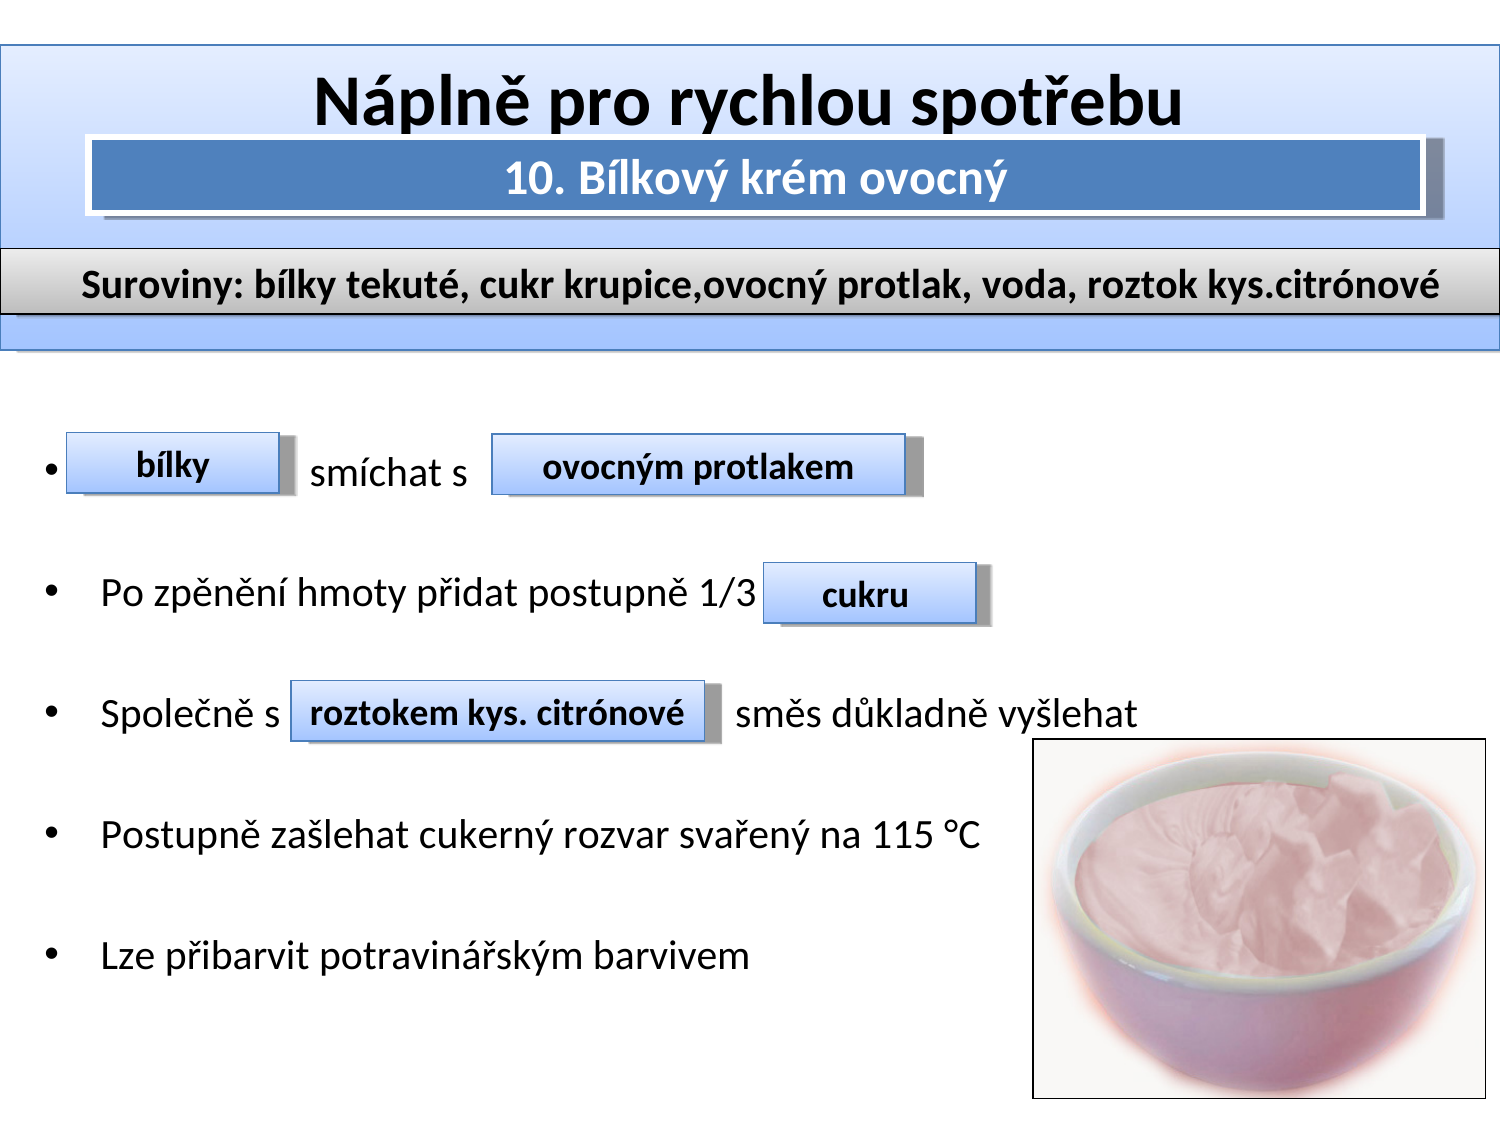

Náplně pro rychlou spotřebu
10. Bílkový krém ovocný
 Suroviny: bílky tekuté, cukr krupice,ovocný protlak, voda, roztok kys.citrónové
# smíchat s
Po zpěnění hmoty přidat postupně 1/3
Společně s směs důkladně vyšlehat
Postupně zašlehat cukerný rozvar svařený na 115 °C
Lze přibarvit potravinářským barvivem
bílky
ovocným protlakem
cukru
roztokem kys. citrónové